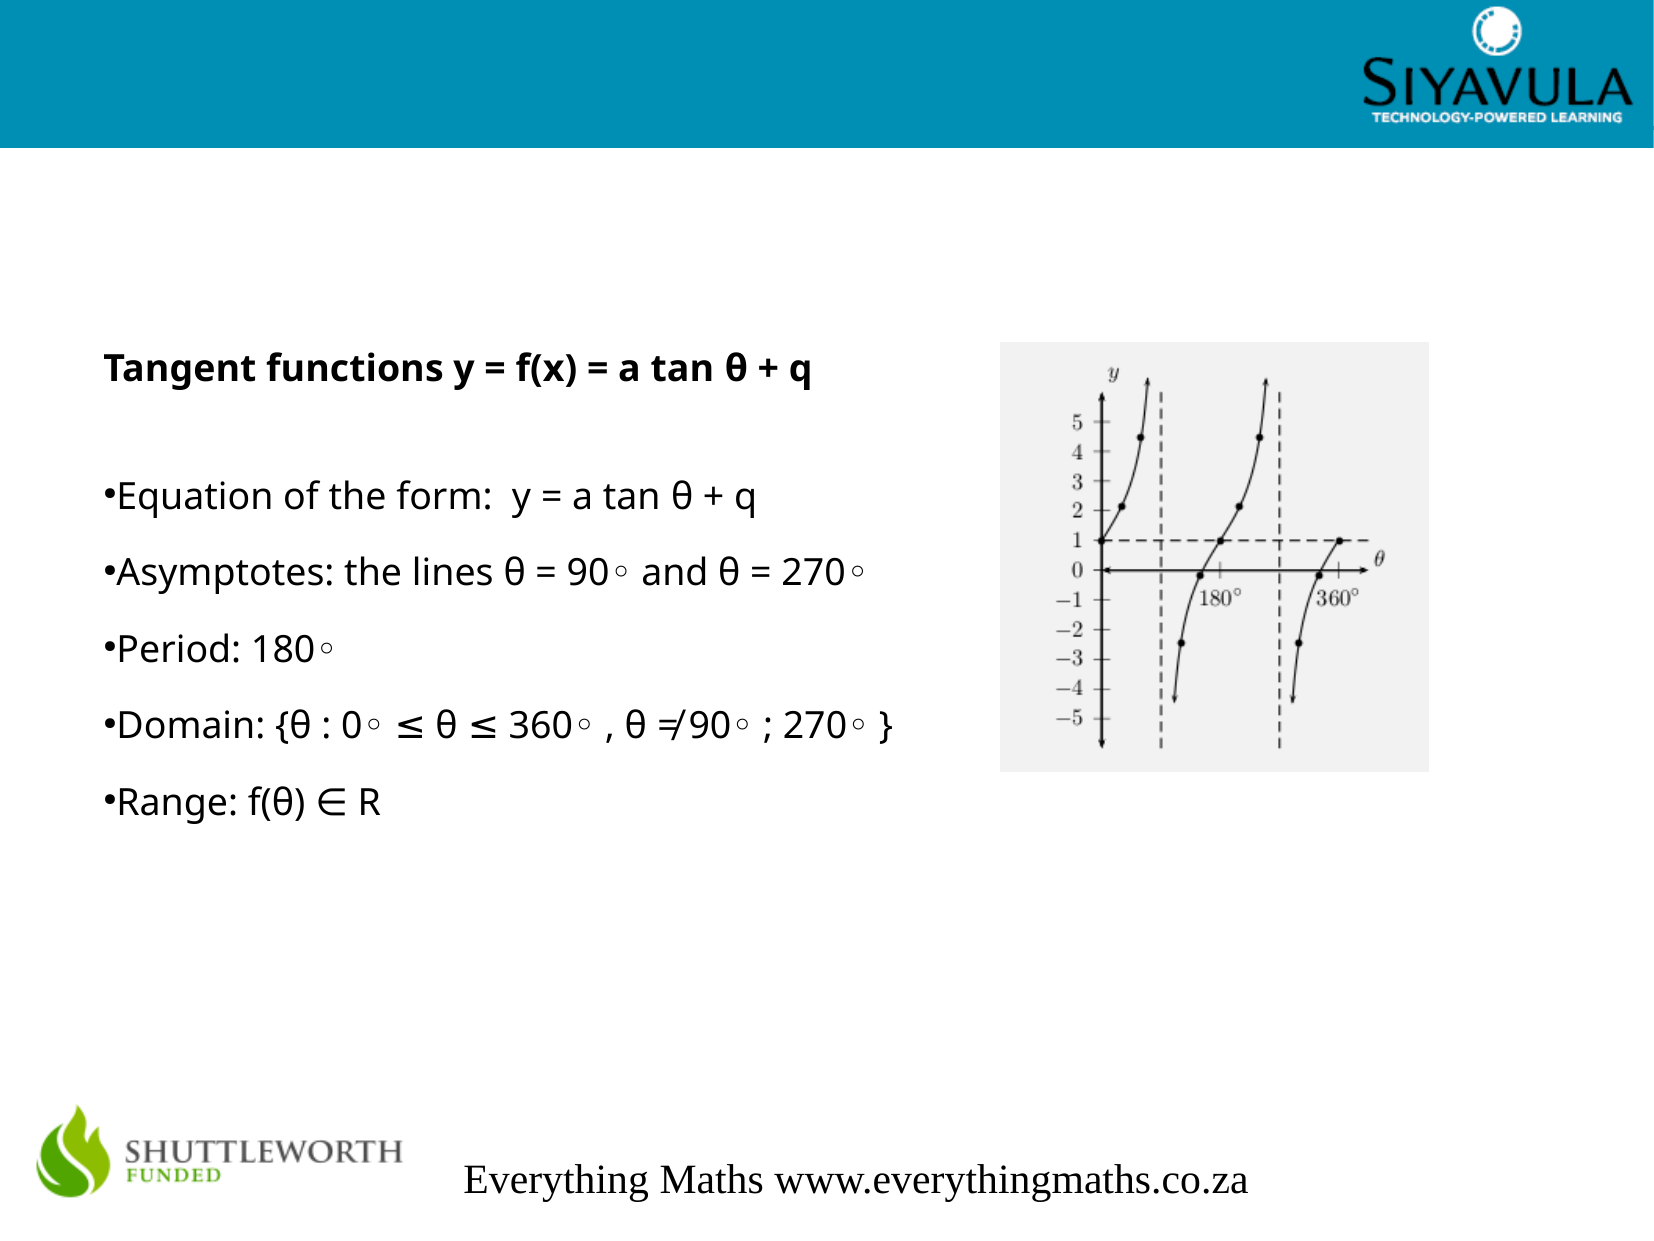

Tangent functions y = f(x) = a tan θ + q
Equation of the form: y = a tan θ + q
Asymptotes: the lines θ = 90◦ and θ = 270◦
Period: 180◦
Domain: {θ : 0◦ ≤ θ ≤ 360◦ , θ ≠ 90◦ ; 270◦ }
Range: f(θ) ∈ R
Everything Maths www.everythingmaths.co.za